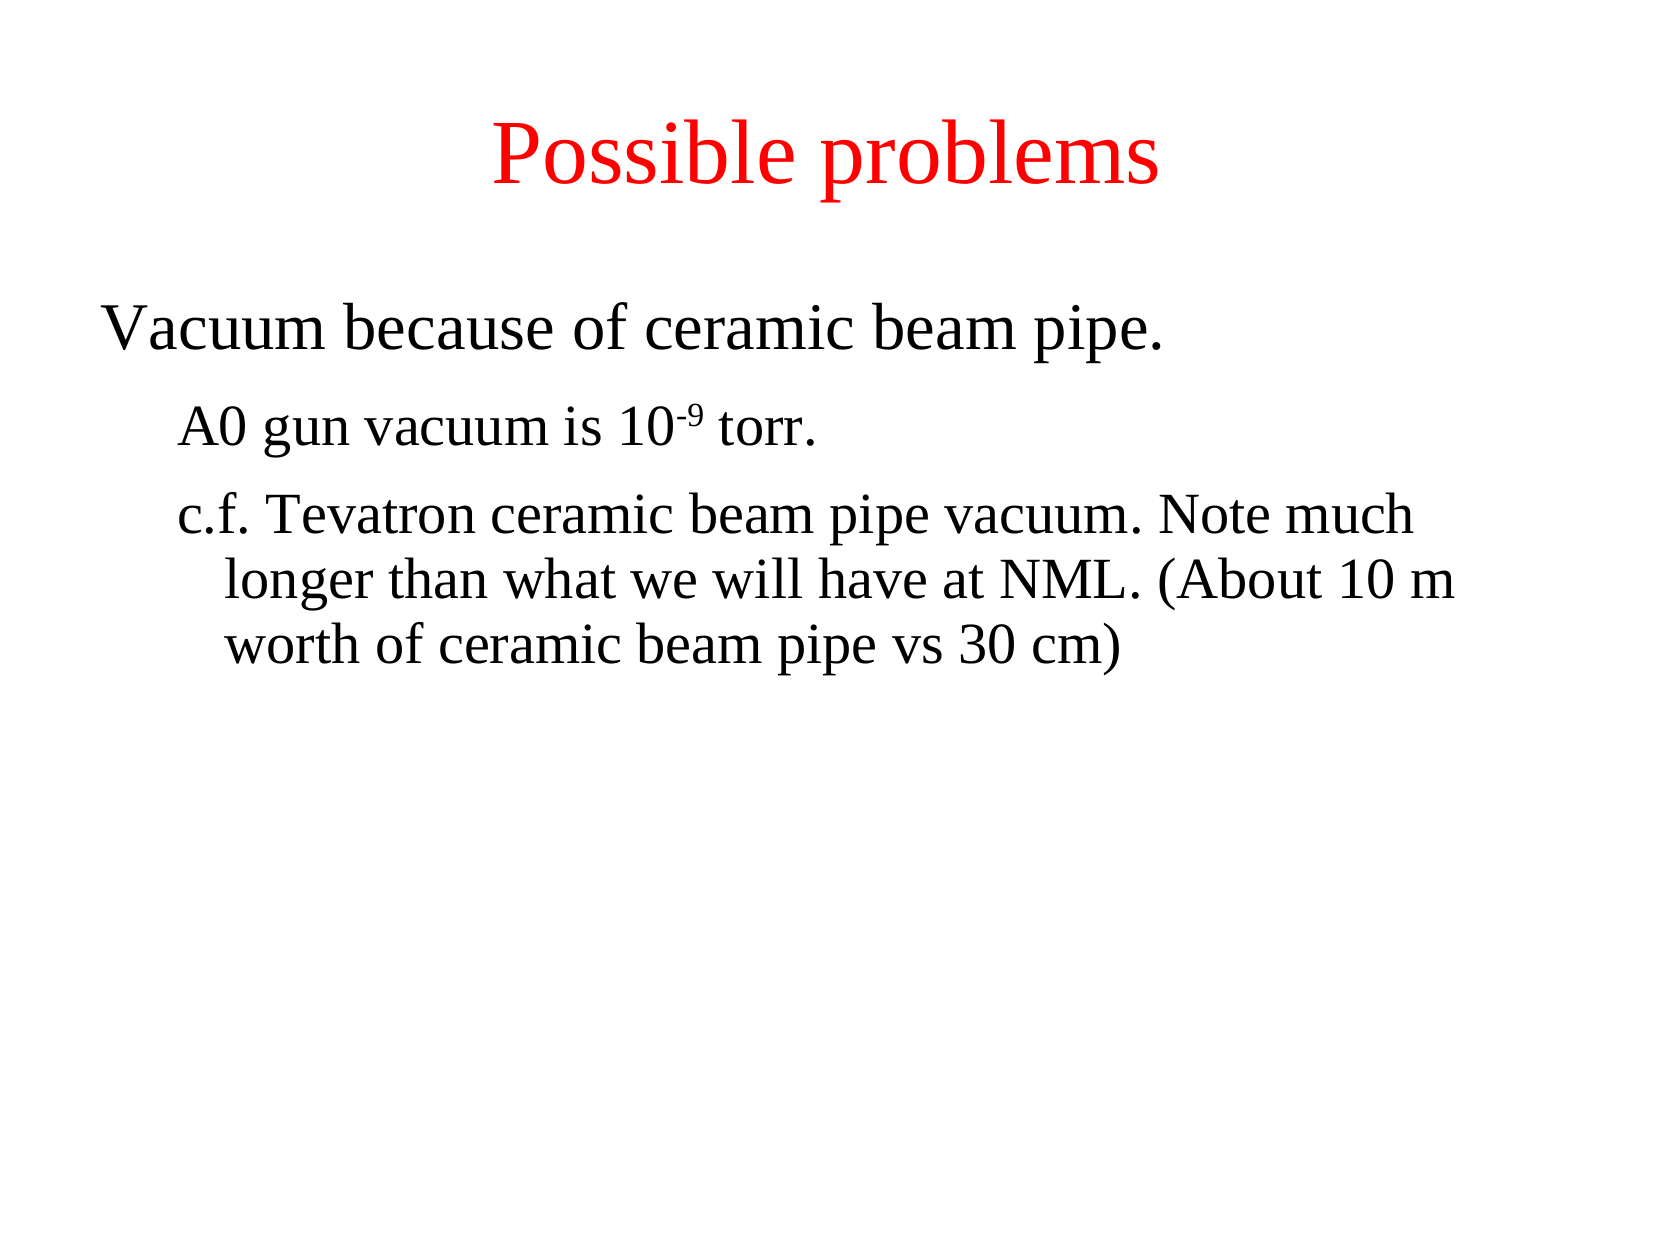

# Possible problems
Vacuum because of ceramic beam pipe.
A0 gun vacuum is 10-9 torr.
c.f. Tevatron ceramic beam pipe vacuum. Note much longer than what we will have at NML. (About 10 m worth of ceramic beam pipe vs 30 cm)